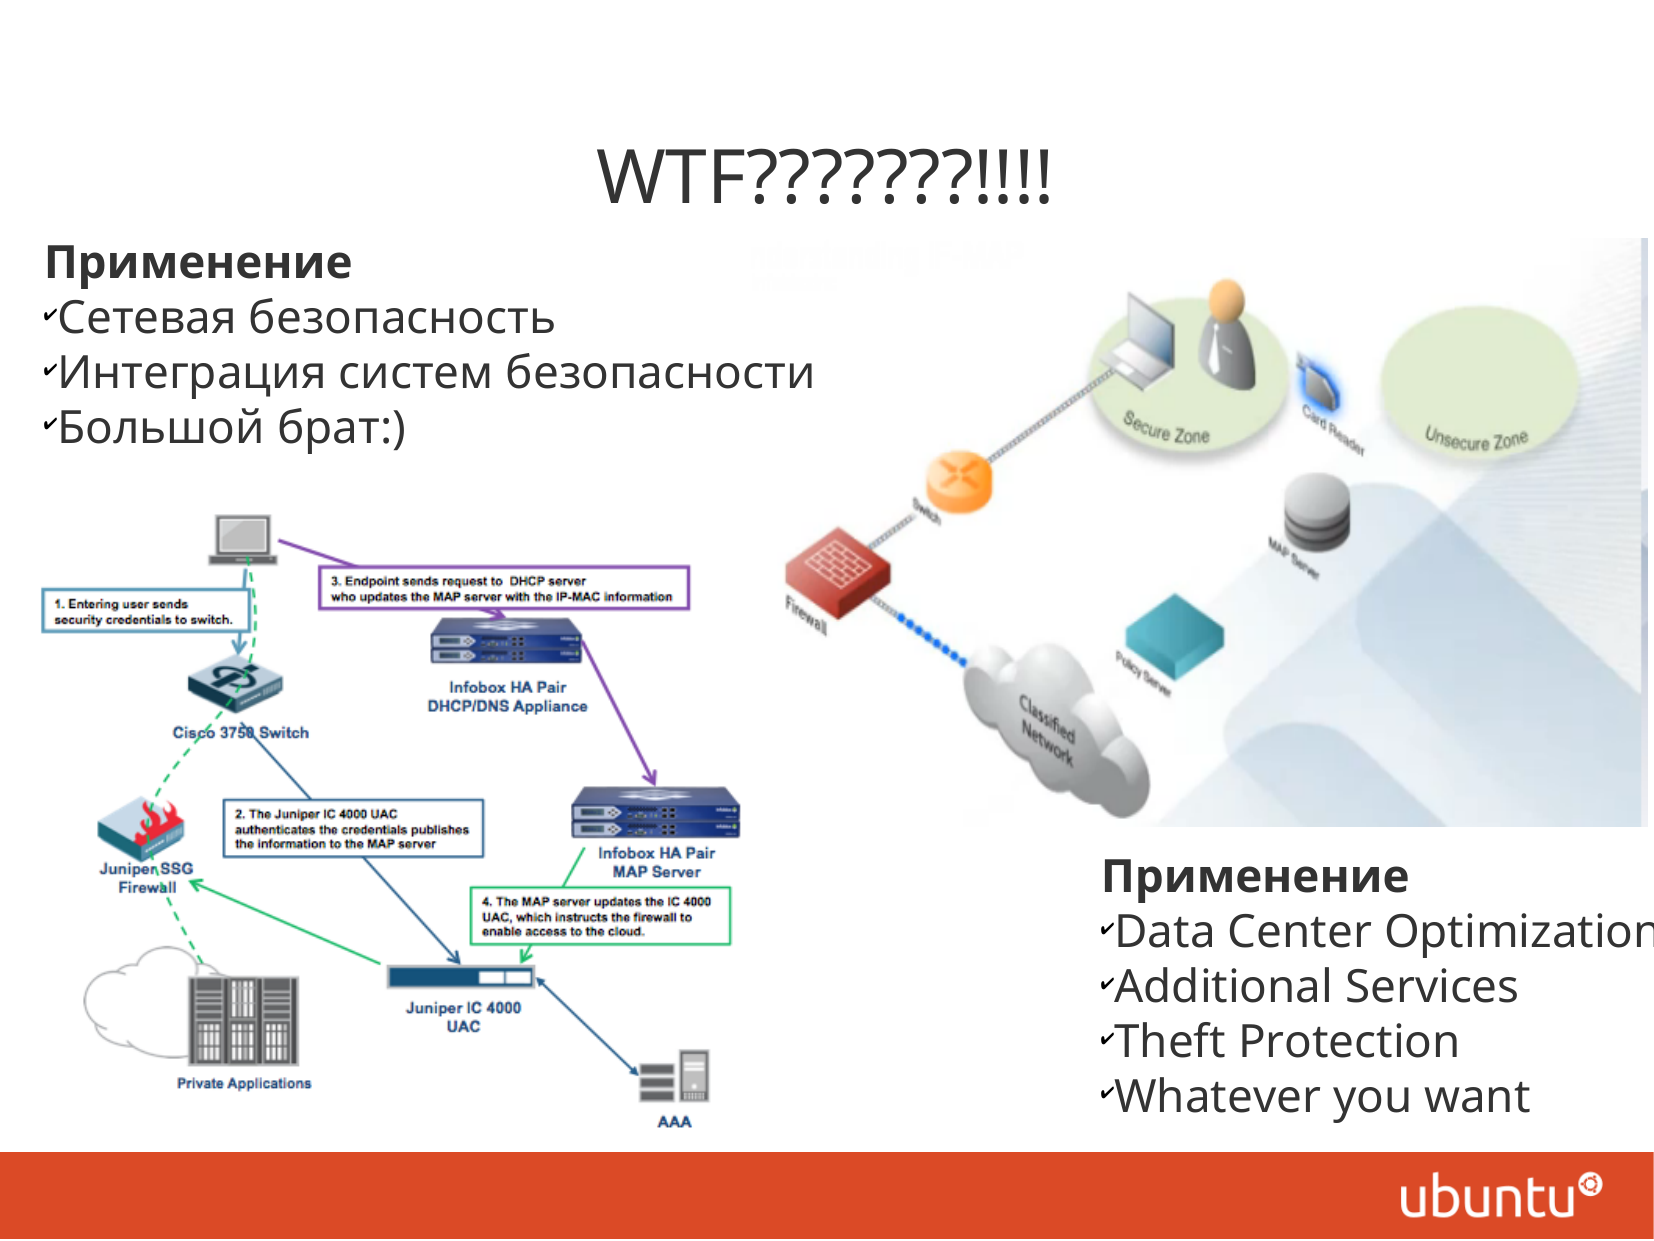

# WTF???????!!!!
Применение
Сетевая безопасность
Интеграция систем безопасности
Большой брат:)
Применение
Data Center Optimization
Additional Services
Theft Protection
Whatever you want